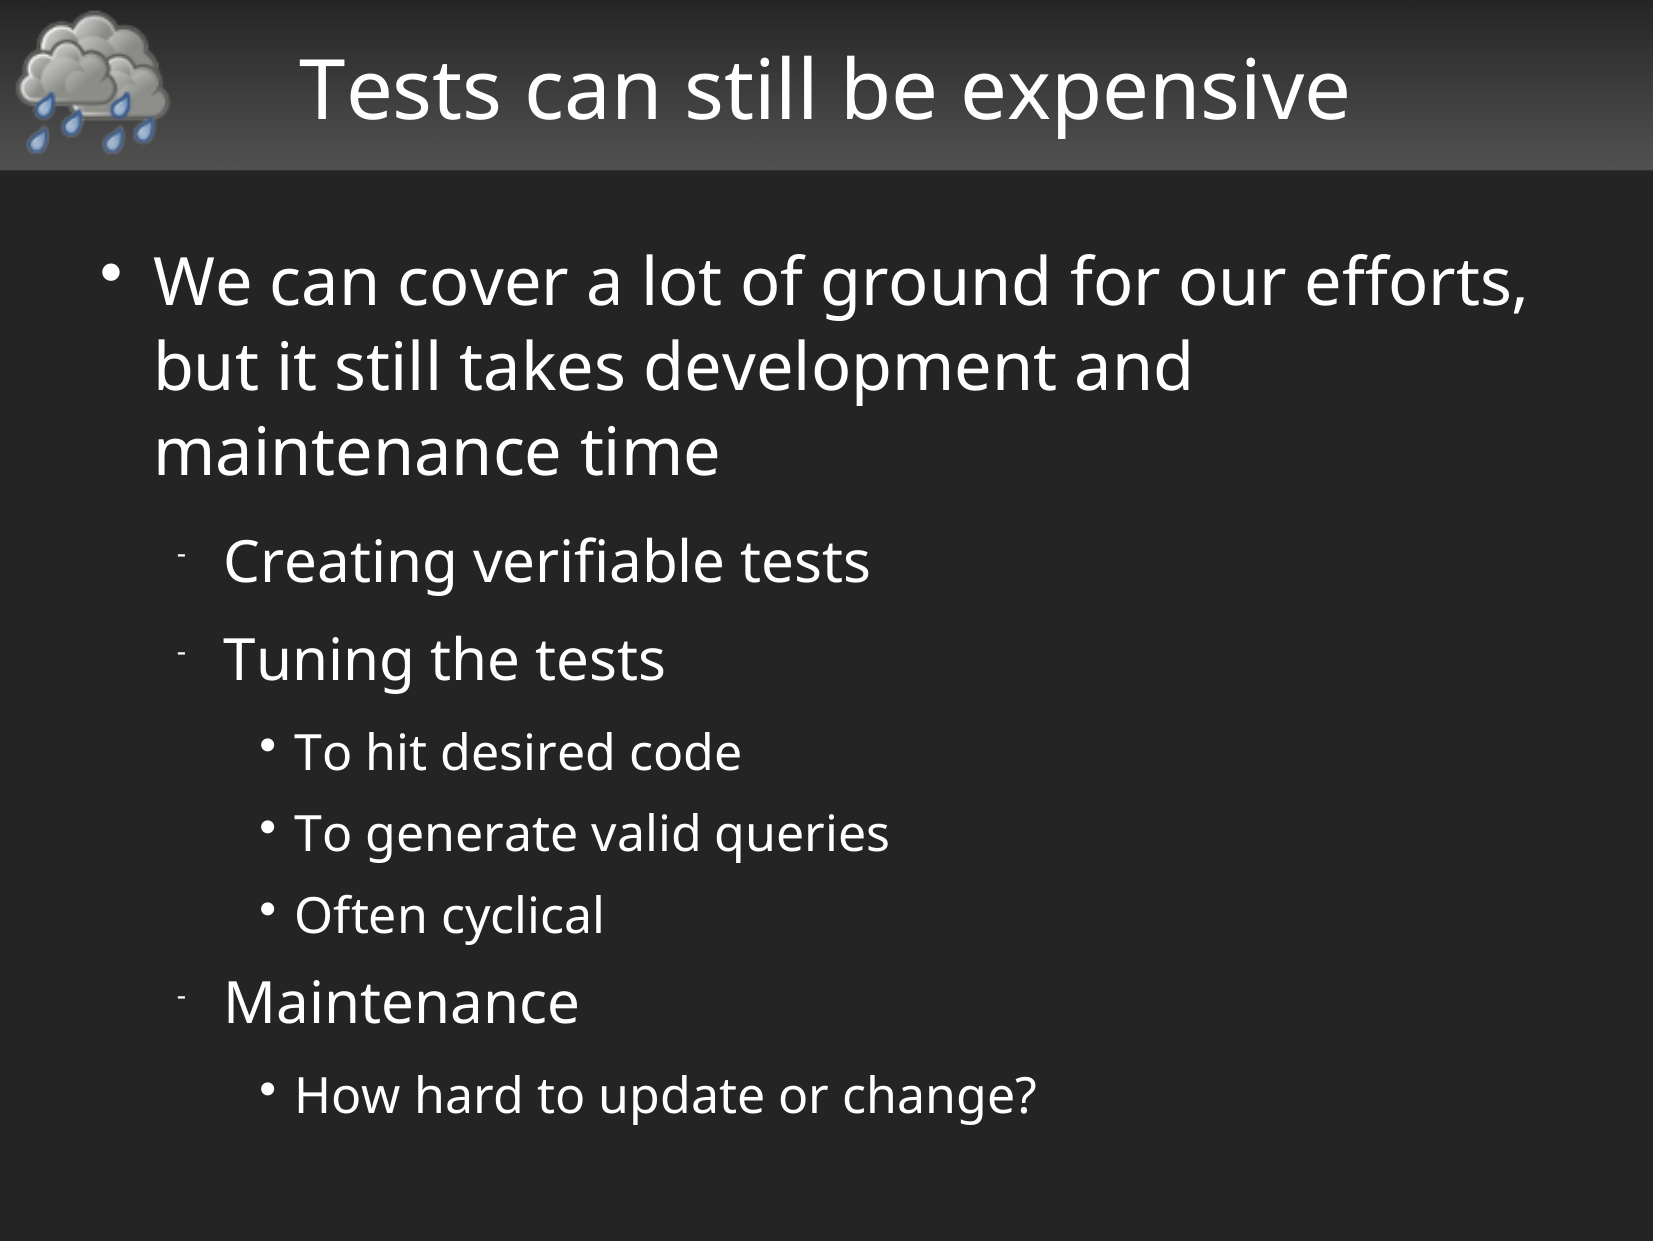

# Tests can still be expensive
We can cover a lot of ground for our efforts, but it still takes development and maintenance time
Creating verifiable tests
Tuning the tests
To hit desired code
To generate valid queries
Often cyclical
Maintenance
How hard to update or change?